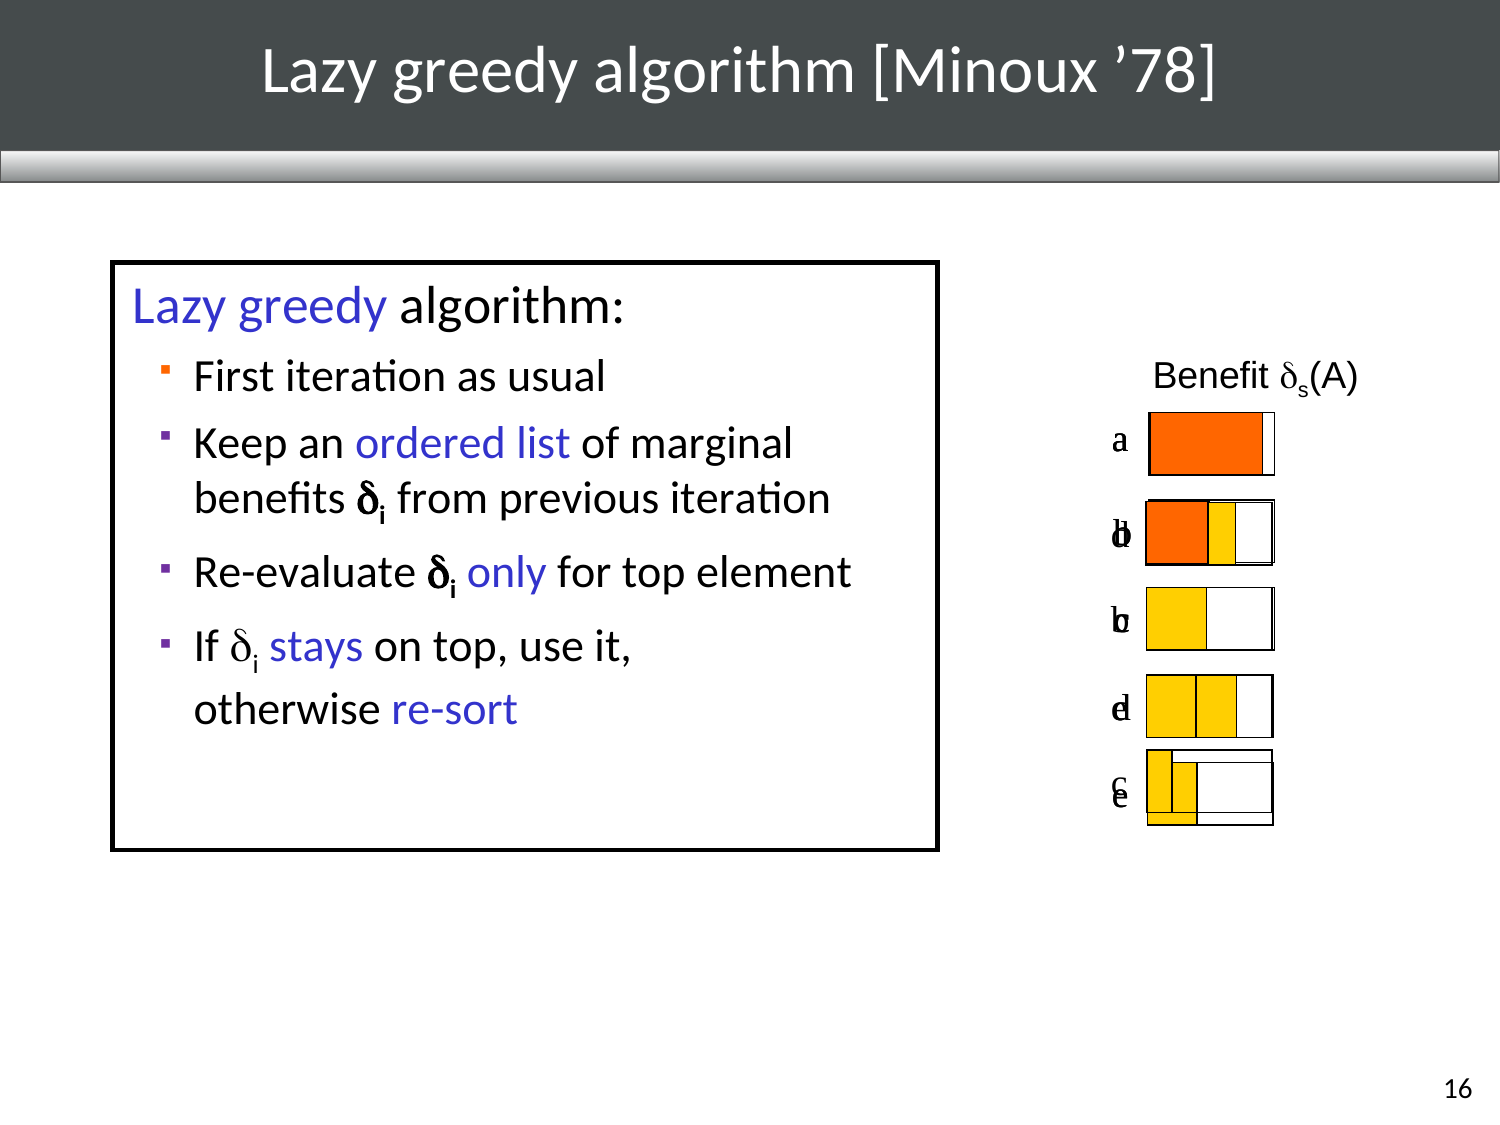

# Lazy greedy algorithm [Minoux ’78]
	Lazy greedy algorithm:
First iteration as usual
Keep an ordered list of marginal benefits i from previous iteration
Re-evaluate i only for top element
If i stays on top, use it,
otherwise re-sort
Benefit s(A)
a
a
a
b
b
d
b
c
c
e
d
d
c
e
e